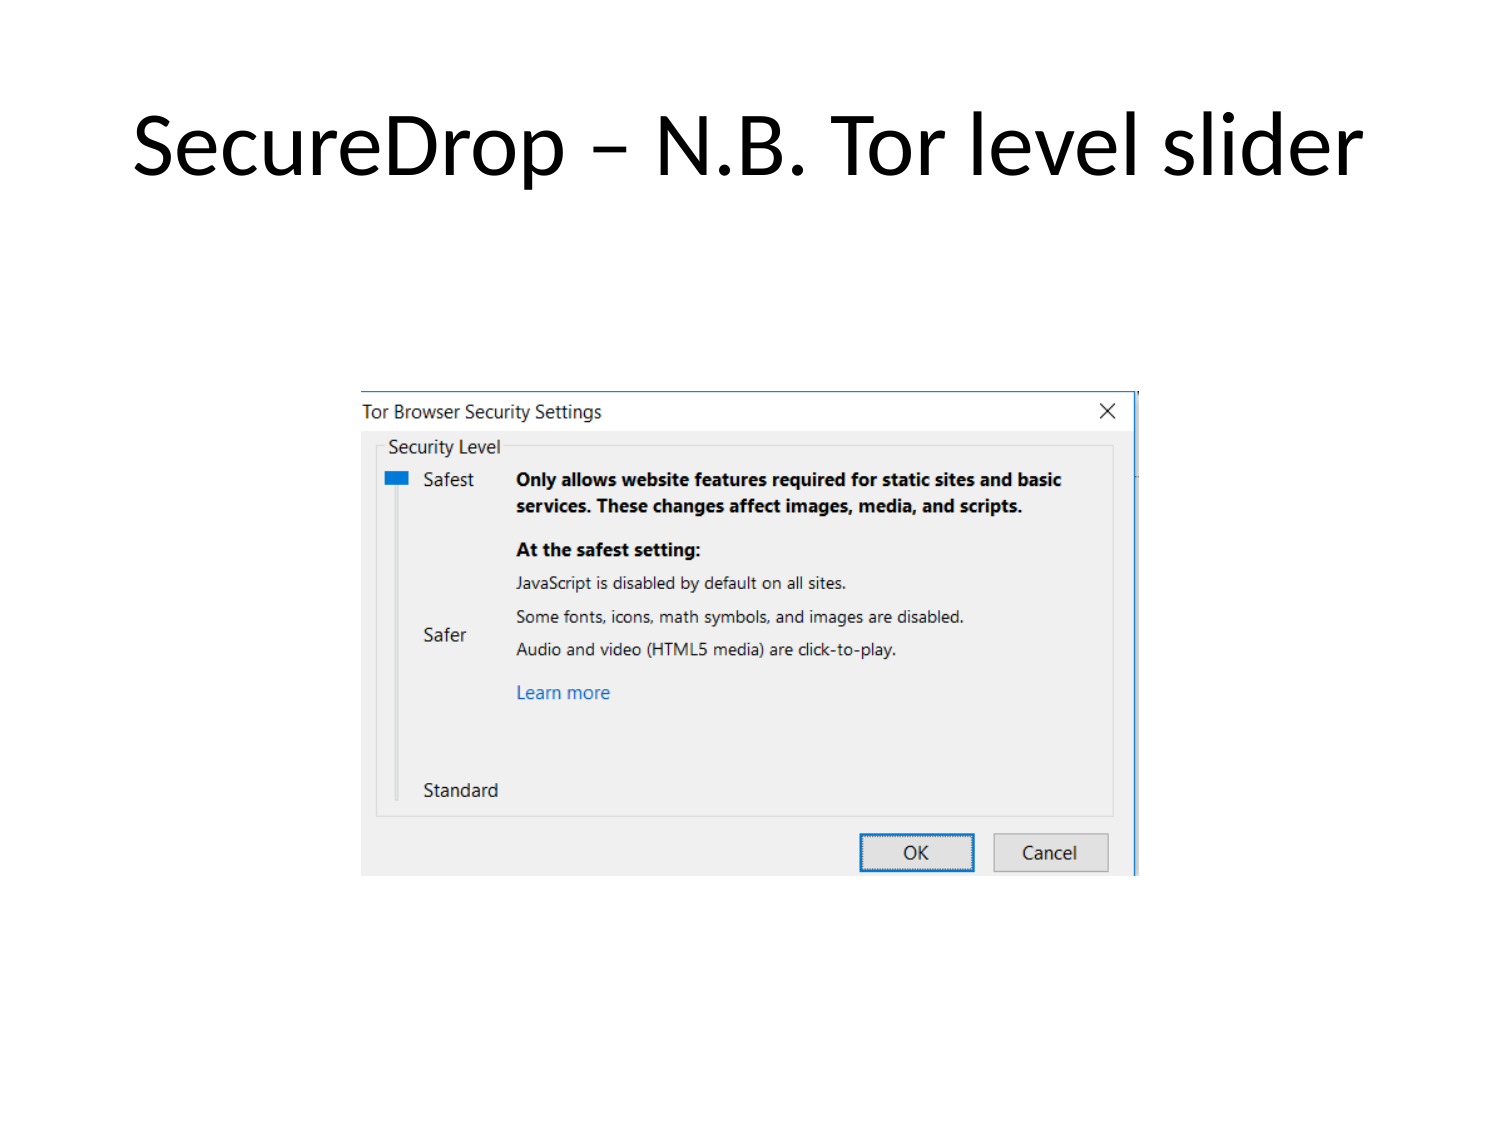

# SecureDrop – N.B. Tor level slider